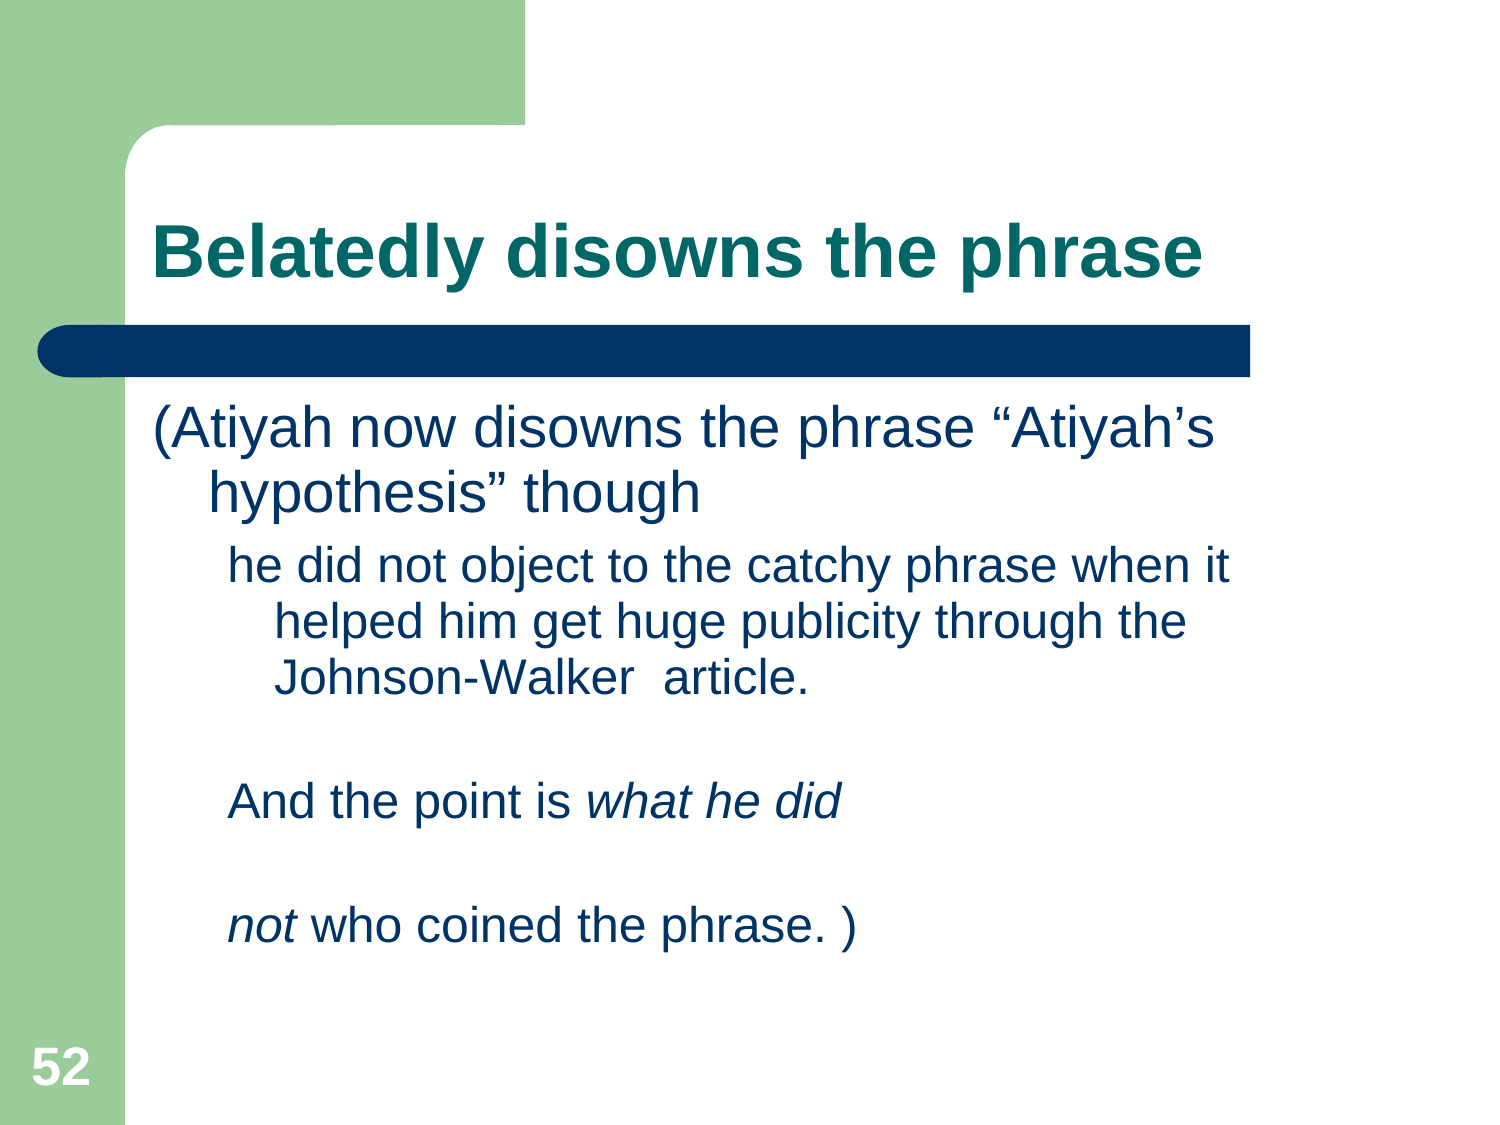

# Belatedly disowns the phrase
(Atiyah now disowns the phrase “Atiyah’s hypothesis” though
he did not object to the catchy phrase when it helped him get huge publicity through the Johnson-Walker article.
And the point is what he did
not who coined the phrase. )
52